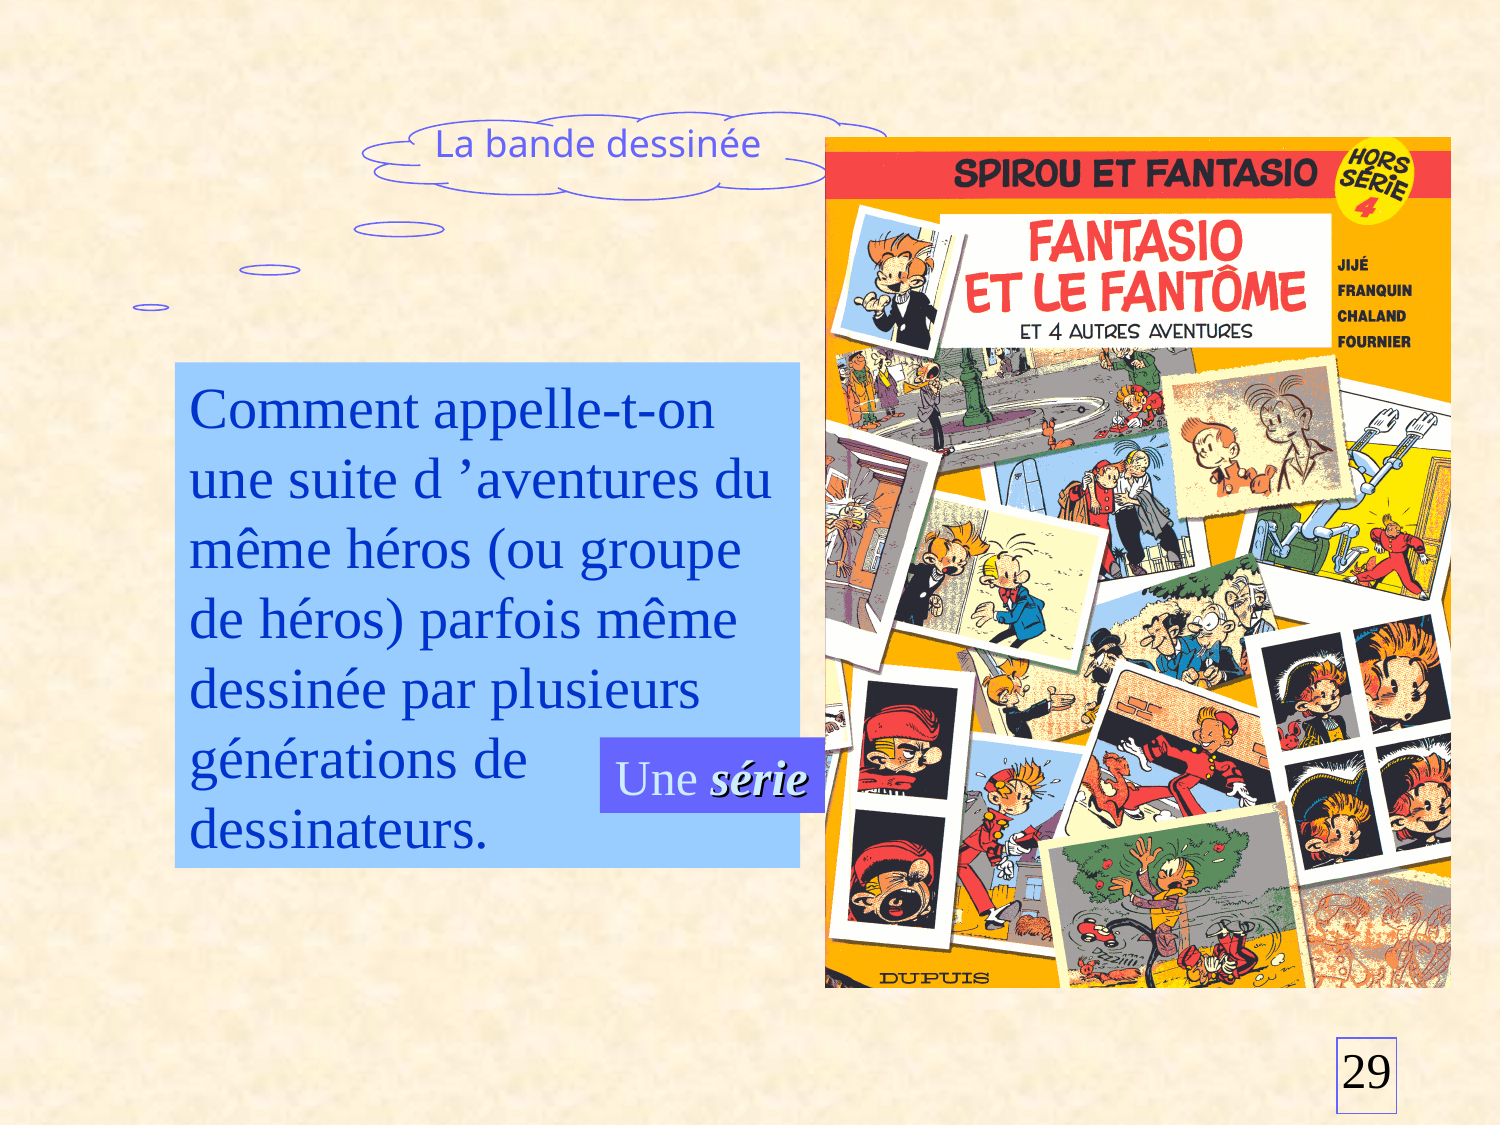

Comment appelle-t-on une suite d ’aventures du même héros (ou groupe de héros) parfois même dessinée par plusieurs générations de dessinateurs.
Une série
29